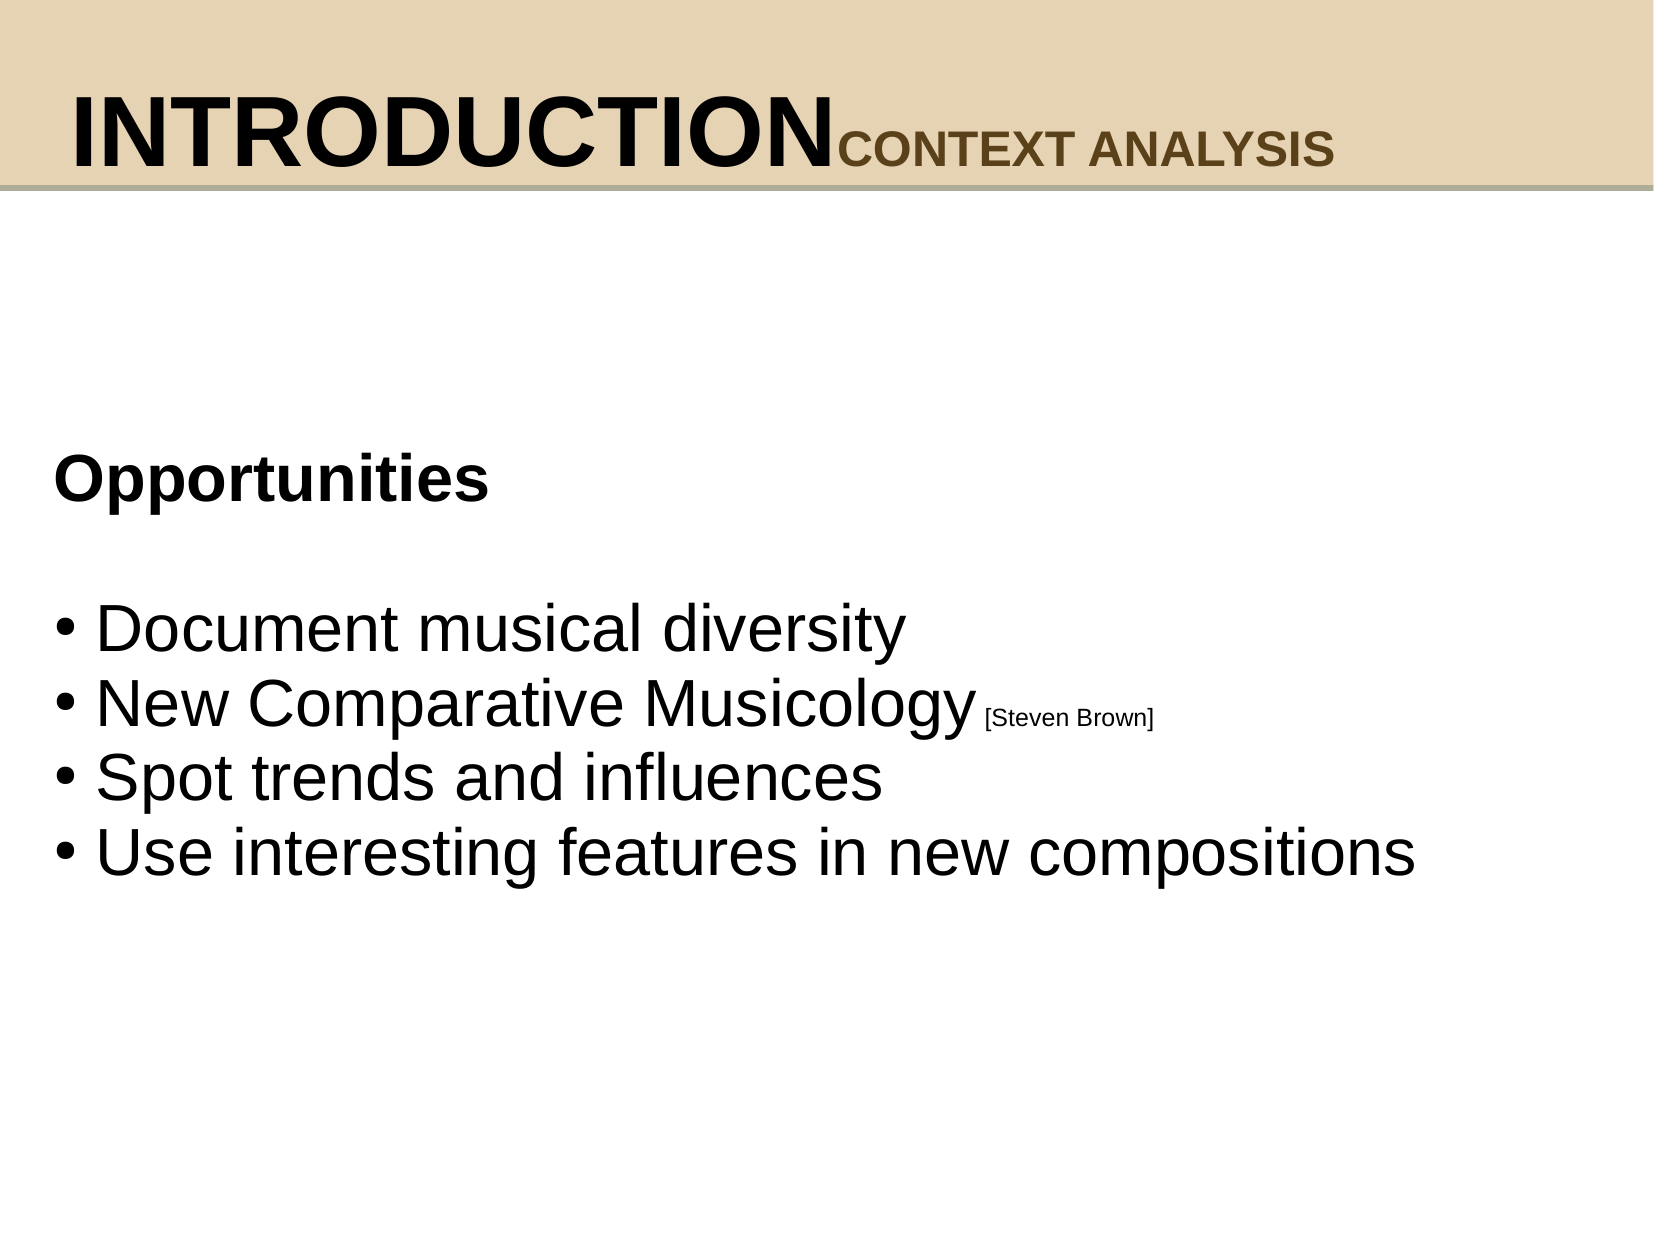

INTRODUCTIONCONTEXT ANALYSIS
# Opportunities
 Document musical diversity
 New Comparative Musicology [Steven Brown]
 Spot trends and influences
 Use interesting features in new compositions